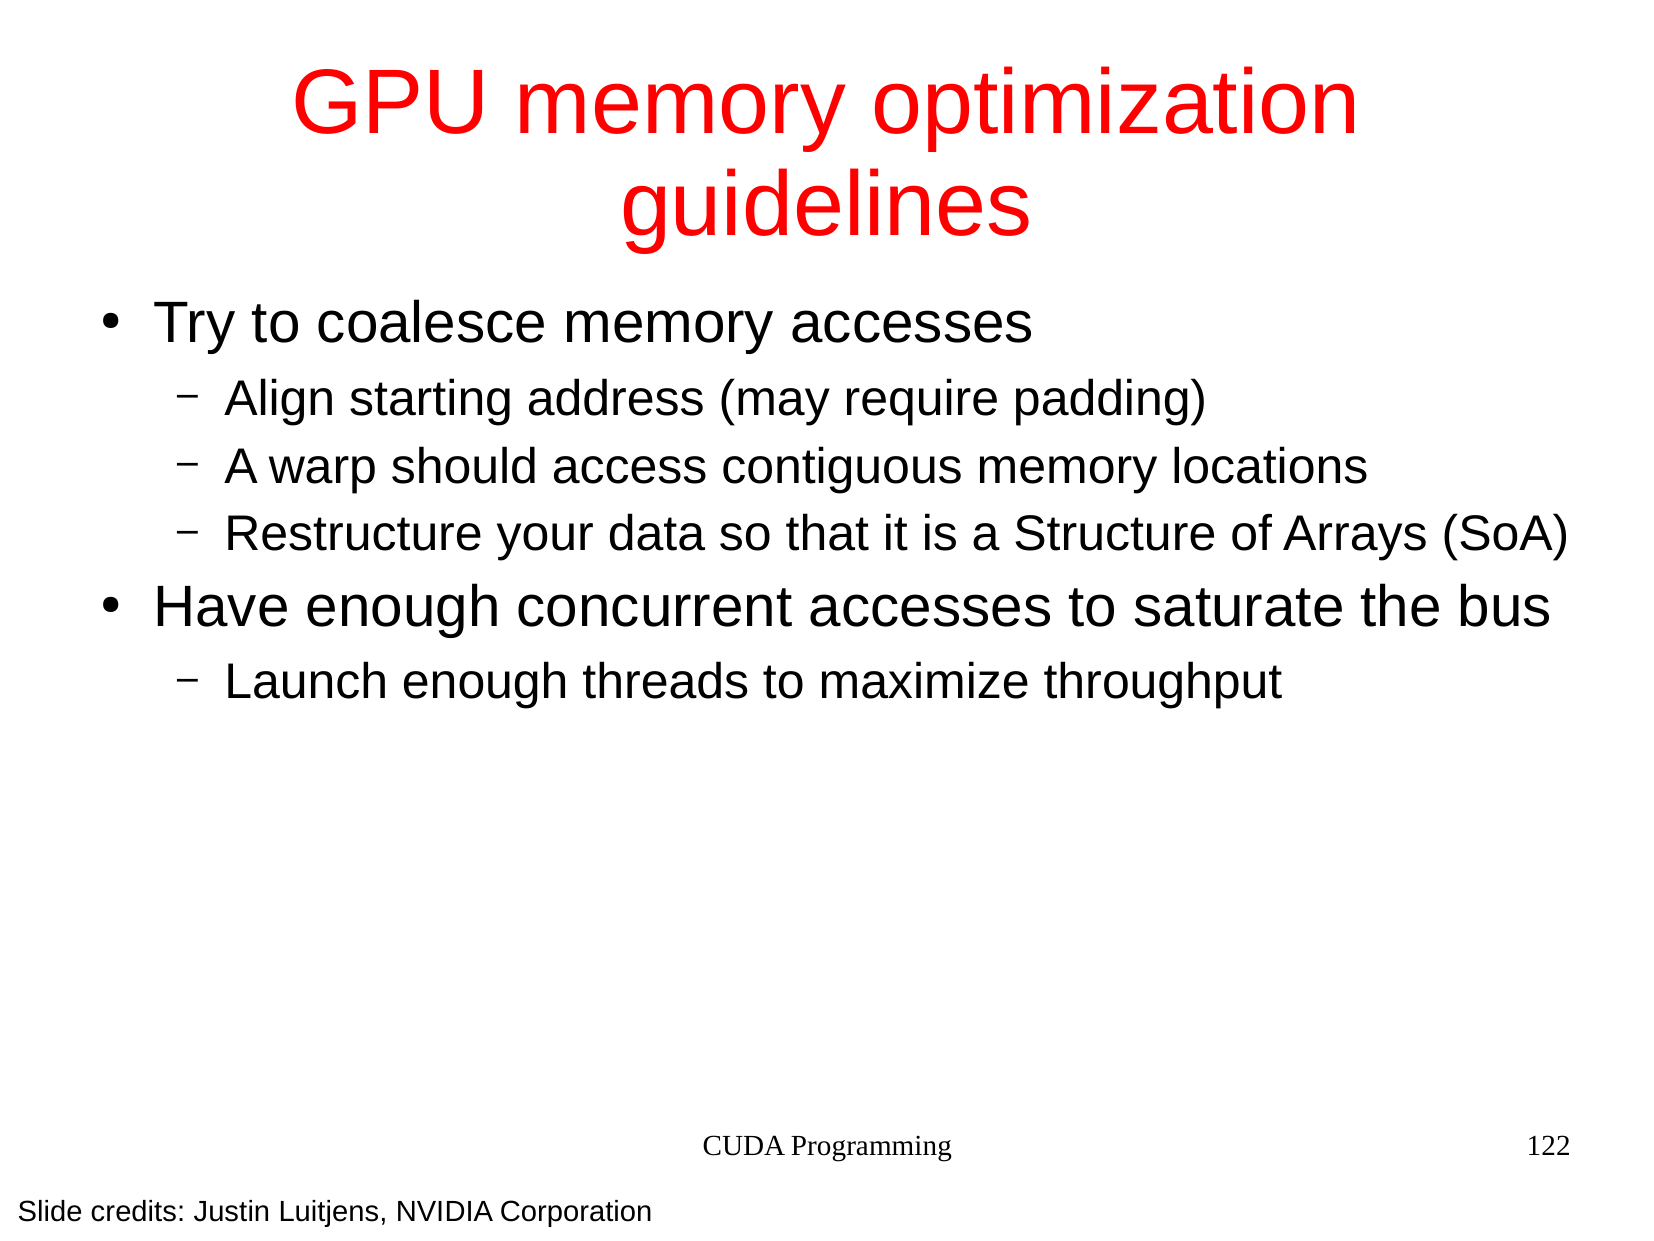

# GPU memory optimization guidelines
Try to coalesce memory accesses
Align starting address (may require padding)
A warp should access contiguous memory locations
Restructure your data so that it is a Structure of Arrays (SoA)
Have enough concurrent accesses to saturate the bus
Launch enough threads to maximize throughput
CUDA Programming
122
Slide credits: Justin Luitjens, NVIDIA Corporation